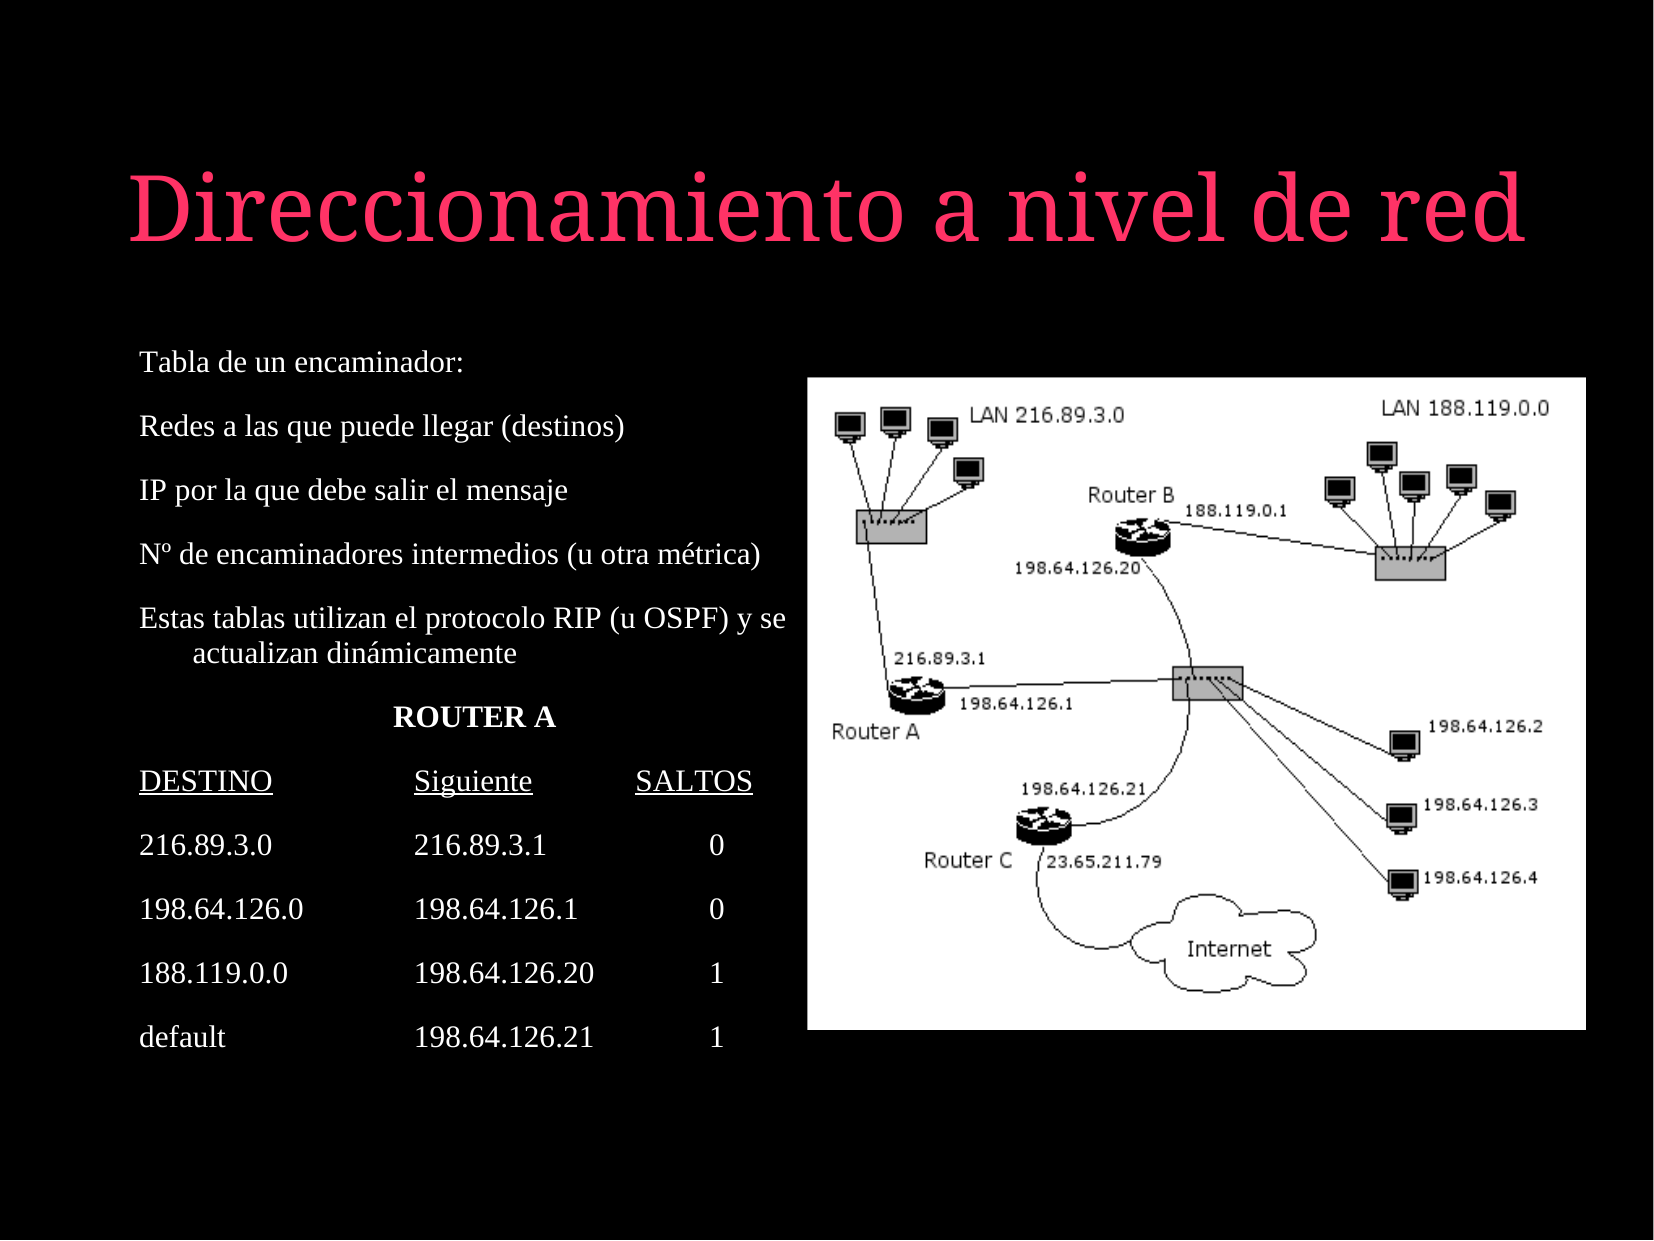

# Direccionamiento a nivel de red
Tabla de un encaminador:
Redes a las que puede llegar (destinos)
IP por la que debe salir el mensaje
Nº de encaminadores intermedios (u otra métrica)
Estas tablas utilizan el protocolo RIP (u OSPF) y se actualizan dinámicamente
ROUTER A
DESTINO		Siguiente		SALTOS
216.89.3.0		216.89.3.1			0
198.64.126.0		198.64.126.1		0
188.119.0.0		198.64.126.20		1
default			198.64.126.21		1